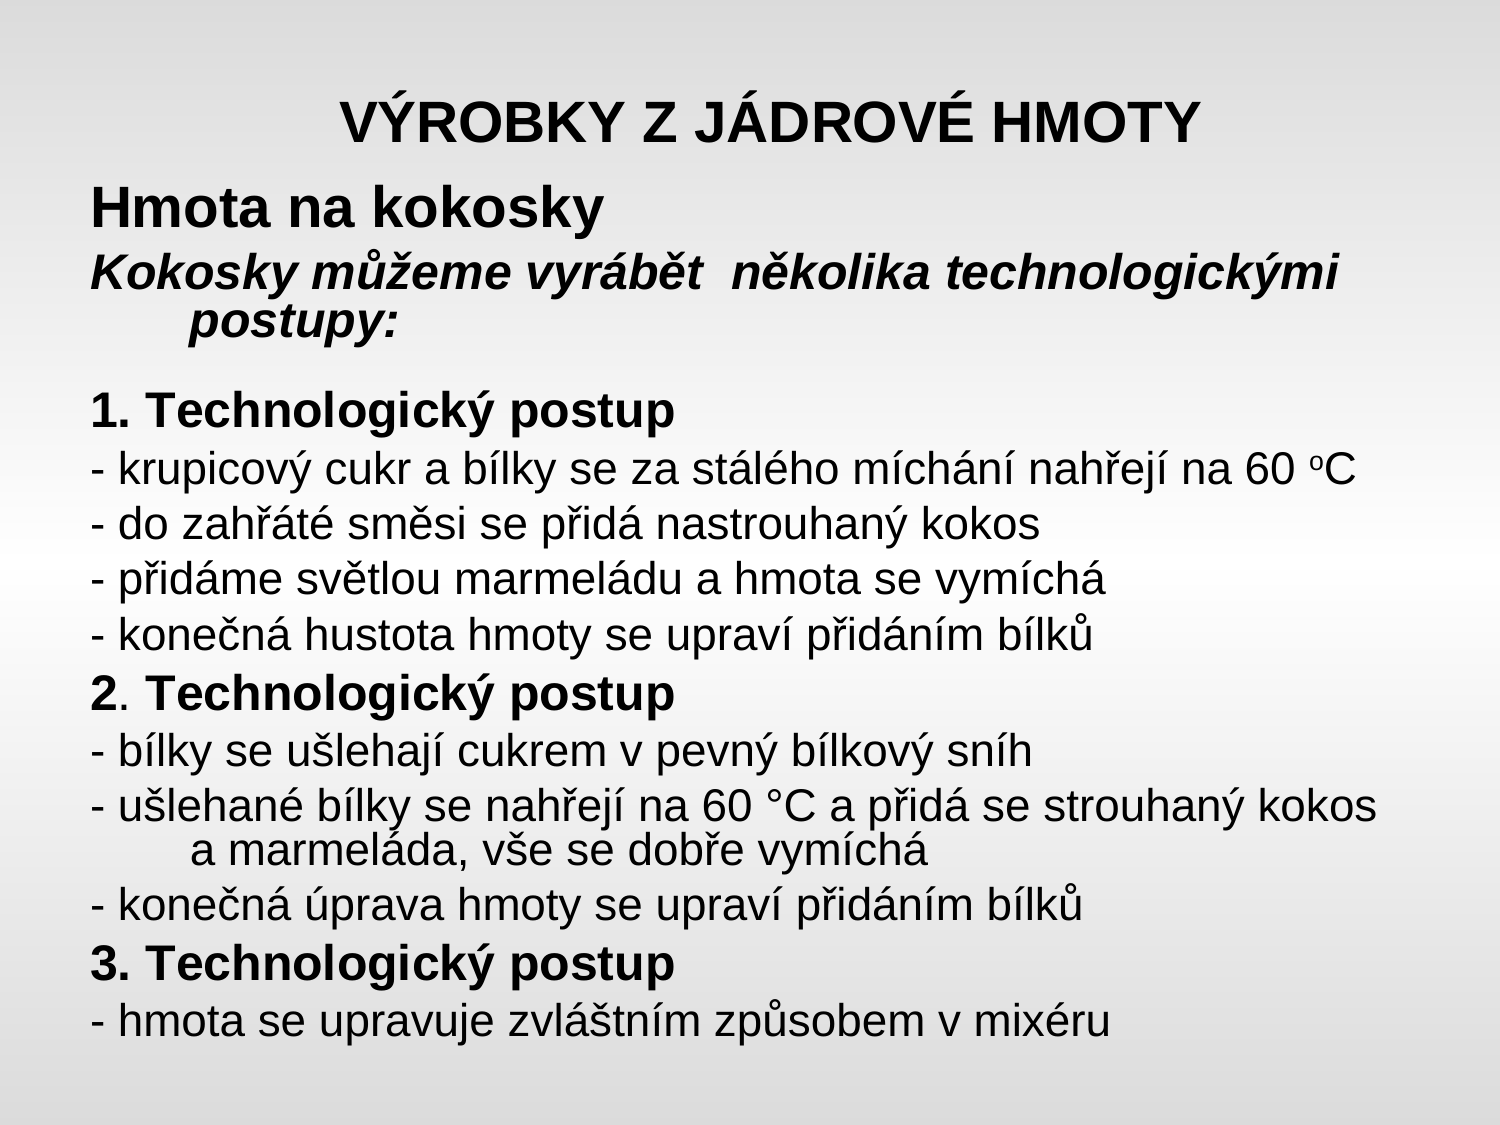

# VÝROBKY Z JÁDROVÉ HMOTY
Hmota na kokosky
Kokosky můžeme vyrábět několika technologickými postupy:
1. Technologický postup
- krupicový cukr a bílky se za stálého míchání nahřejí na 60 oC
- do zahřáté směsi se přidá nastrouhaný kokos
- přidáme světlou marmeládu a hmota se vymíchá
- konečná hustota hmoty se upraví přidáním bílků
2. Technologický postup
- bílky se ušlehají cukrem v pevný bílkový sníh
- ušlehané bílky se nahřejí na 60 °C a přidá se strouhaný kokos a marmeláda, vše se dobře vymíchá
- konečná úprava hmoty se upraví přidáním bílků
3. Technologický postup
- hmota se upravuje zvláštním způsobem v mixéru